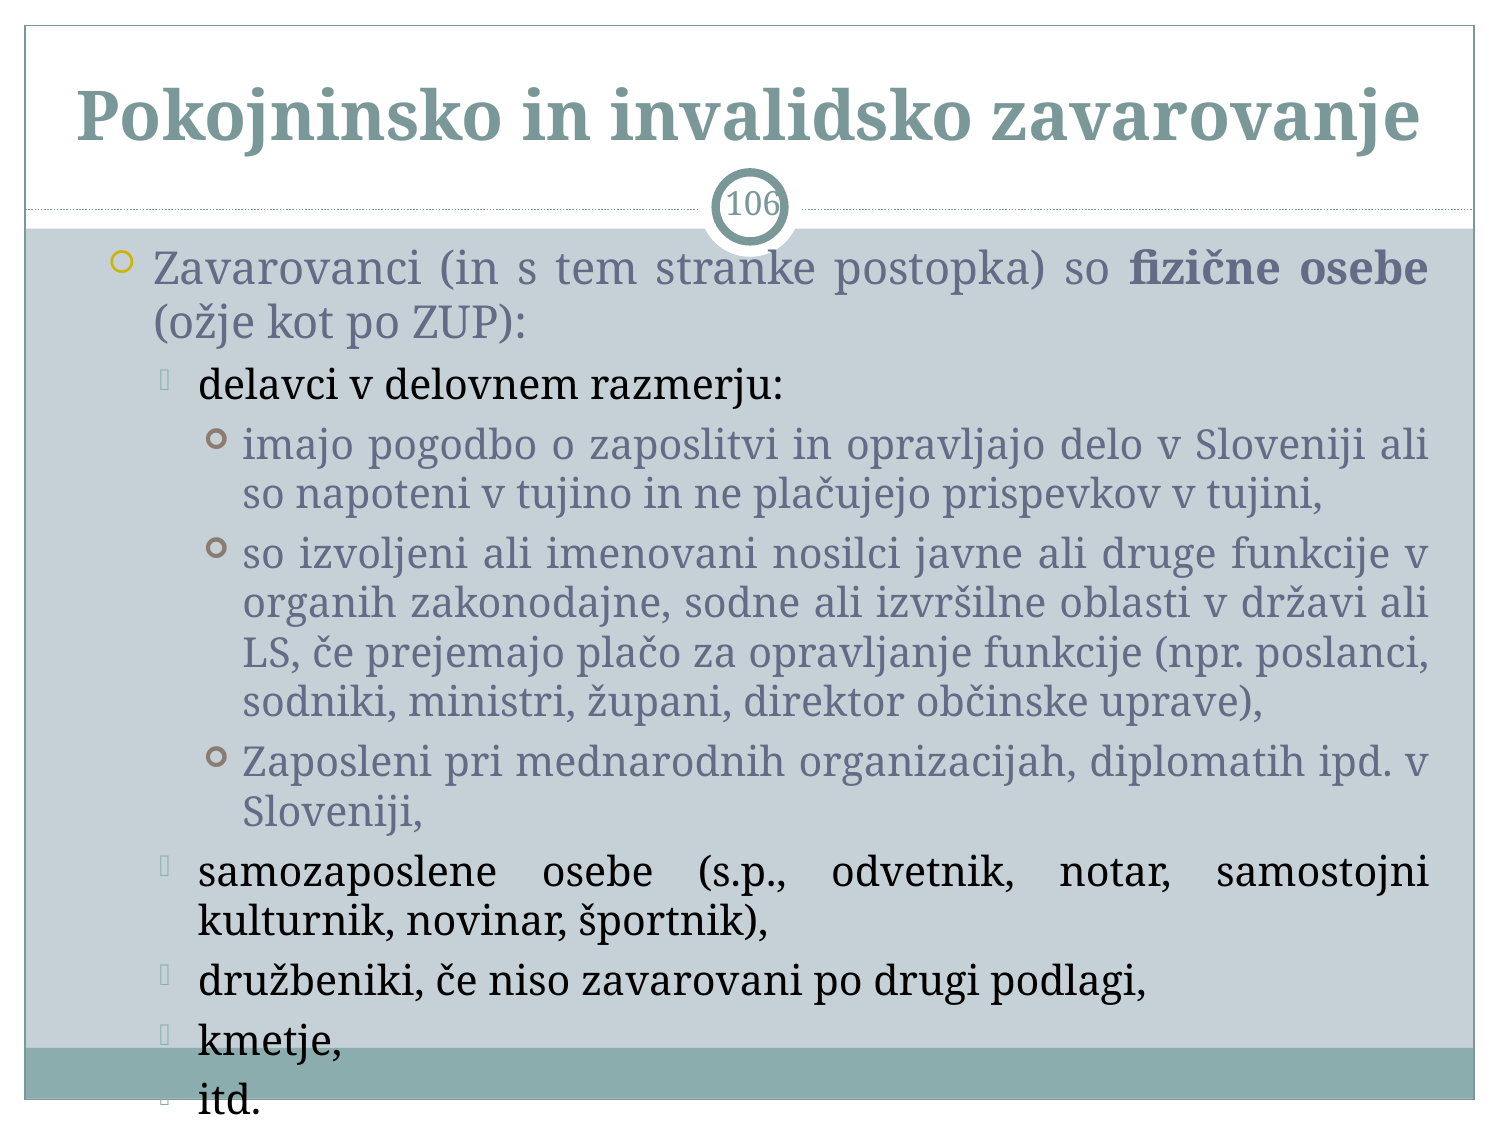

# Pokojninsko in invalidsko zavarovanje
Zavarovanci (in s tem stranke postopka) so fizične osebe (ožje kot po ZUP):
delavci v delovnem razmerju:
imajo pogodbo o zaposlitvi in opravljajo delo v Sloveniji ali so napoteni v tujino in ne plačujejo prispevkov v tujini,
so izvoljeni ali imenovani nosilci javne ali druge funkcije v organih zakonodajne, sodne ali izvršilne oblasti v državi ali LS, če prejemajo plačo za opravljanje funkcije (npr. poslanci, sodniki, ministri, župani, direktor občinske uprave),
Zaposleni pri mednarodnih organizacijah, diplomatih ipd. v Sloveniji,
samozaposlene osebe (s.p., odvetnik, notar, samostojni kulturnik, novinar, športnik),
družbeniki, če niso zavarovani po drugi podlagi,
kmetje,
itd.